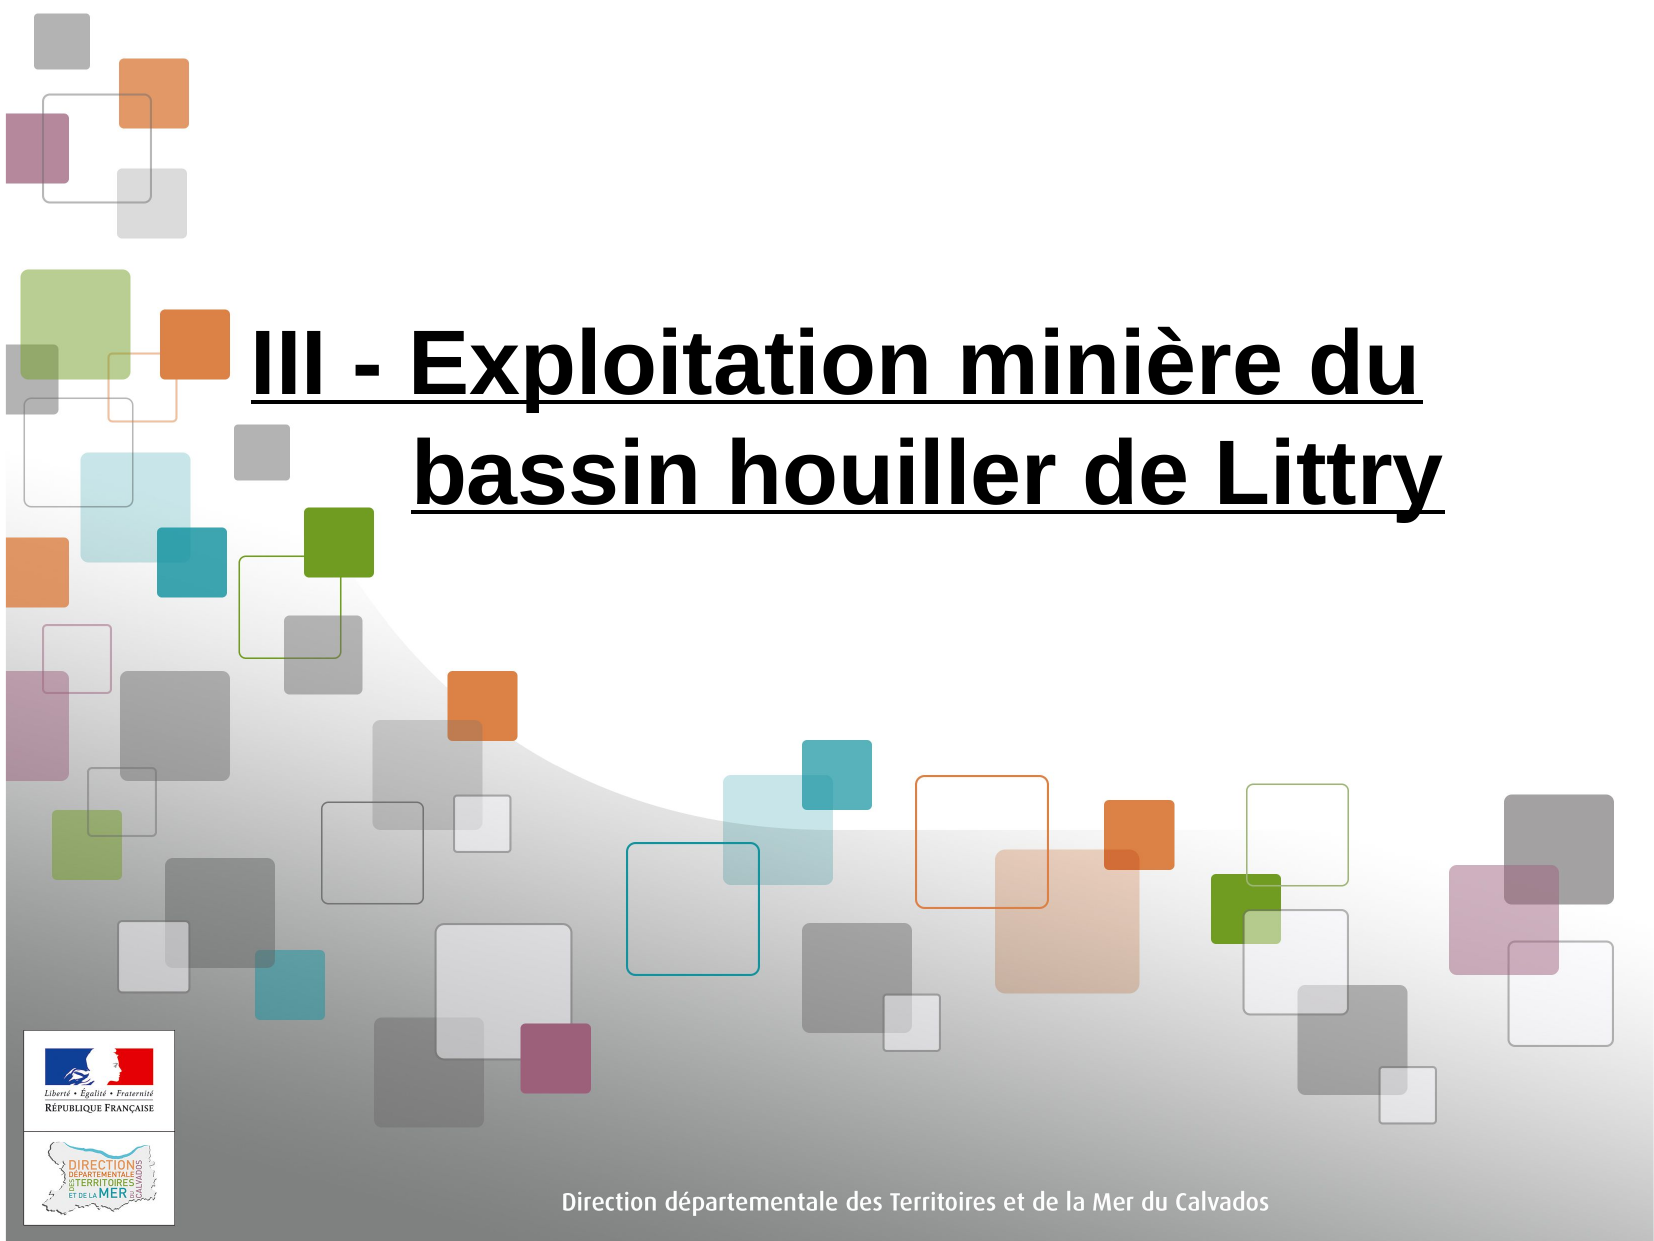

#
III - Exploitation minière du bassin houiller de Littry